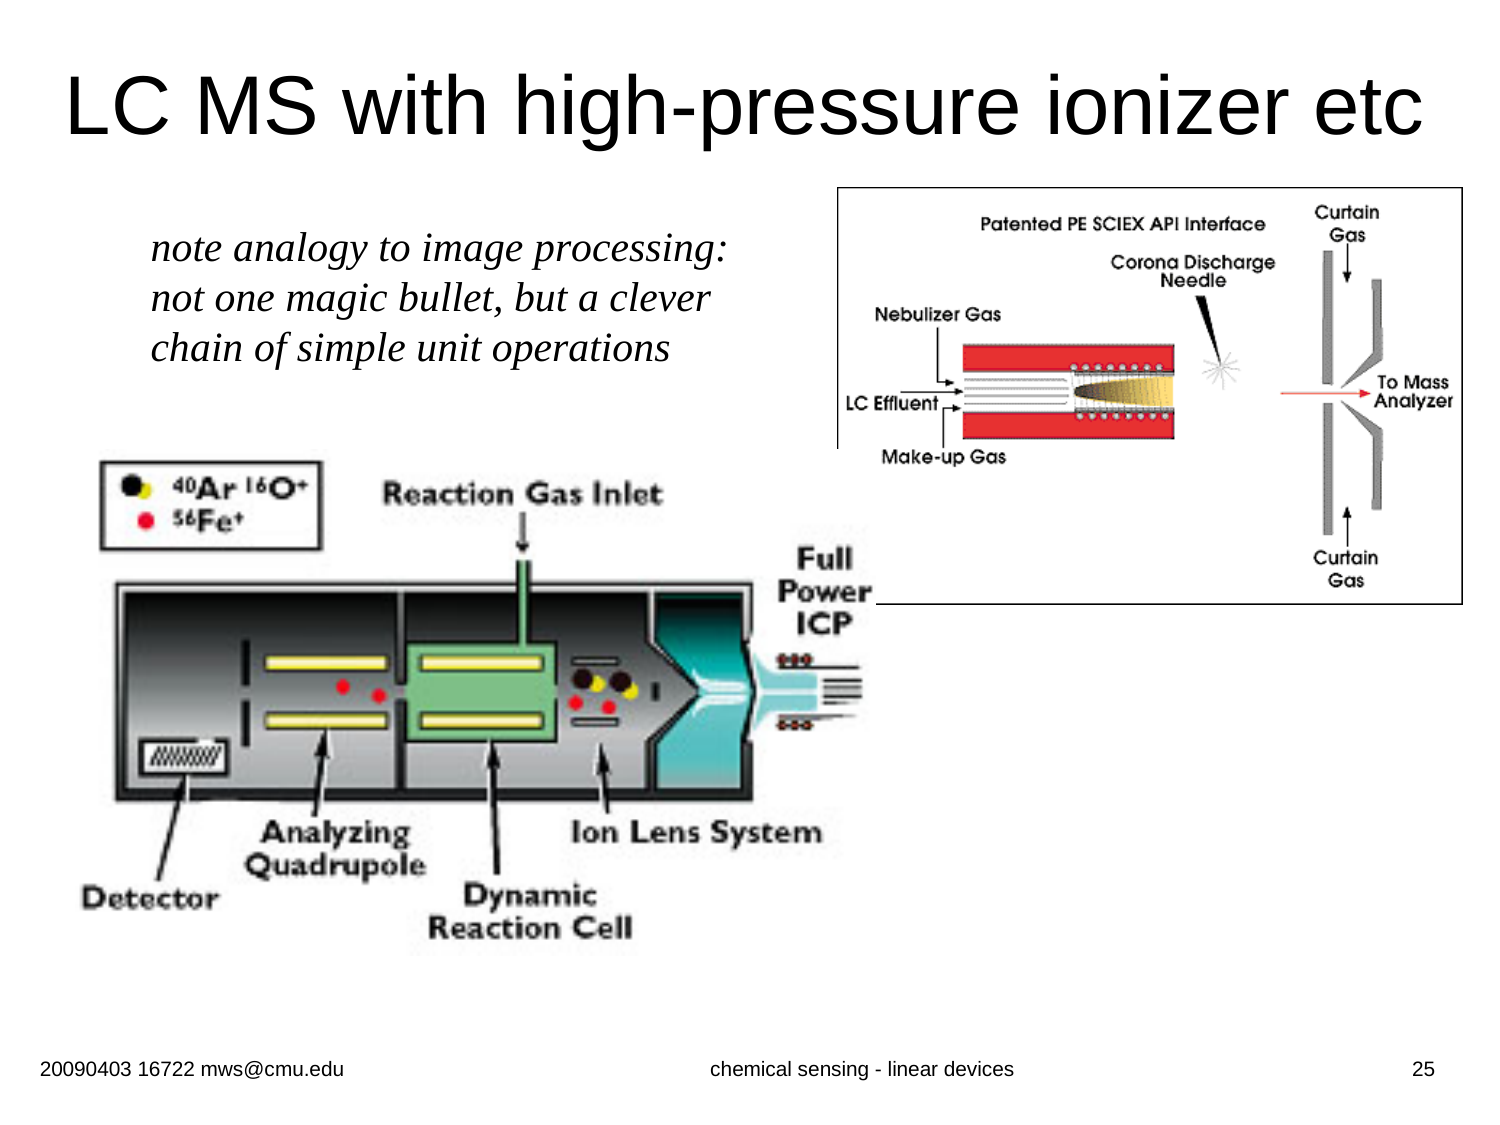

# LC MS with high-pressure ionizer etc
note analogy to image processing:
not one magic bullet, but a clever
chain of simple unit operations
20090403 16722 mws@cmu.edu
chemical sensing - linear devices
25